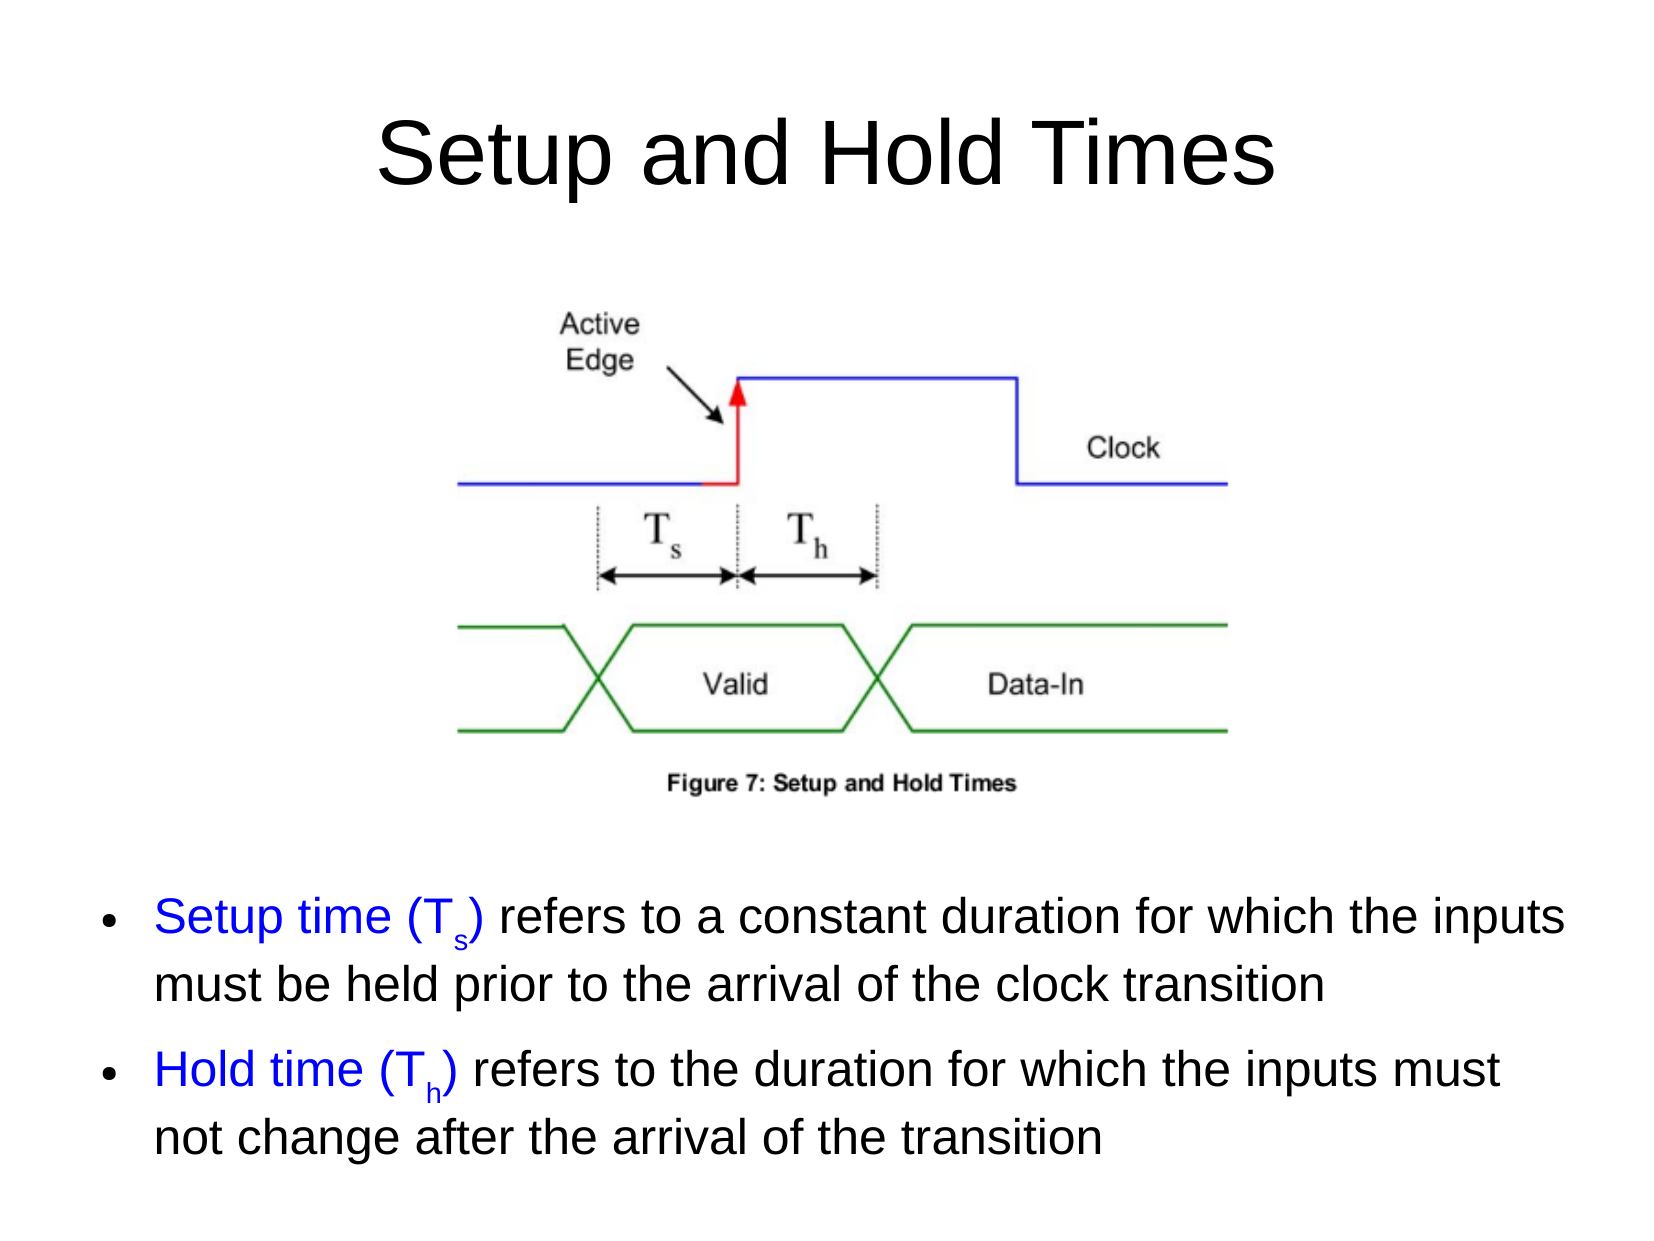

# Setup and Hold Times
Setup time (Ts) refers to a constant duration for which the inputs must be held prior to the arrival of the clock transition
Hold time (Th) refers to the duration for which the inputs must not change after the arrival of the transition